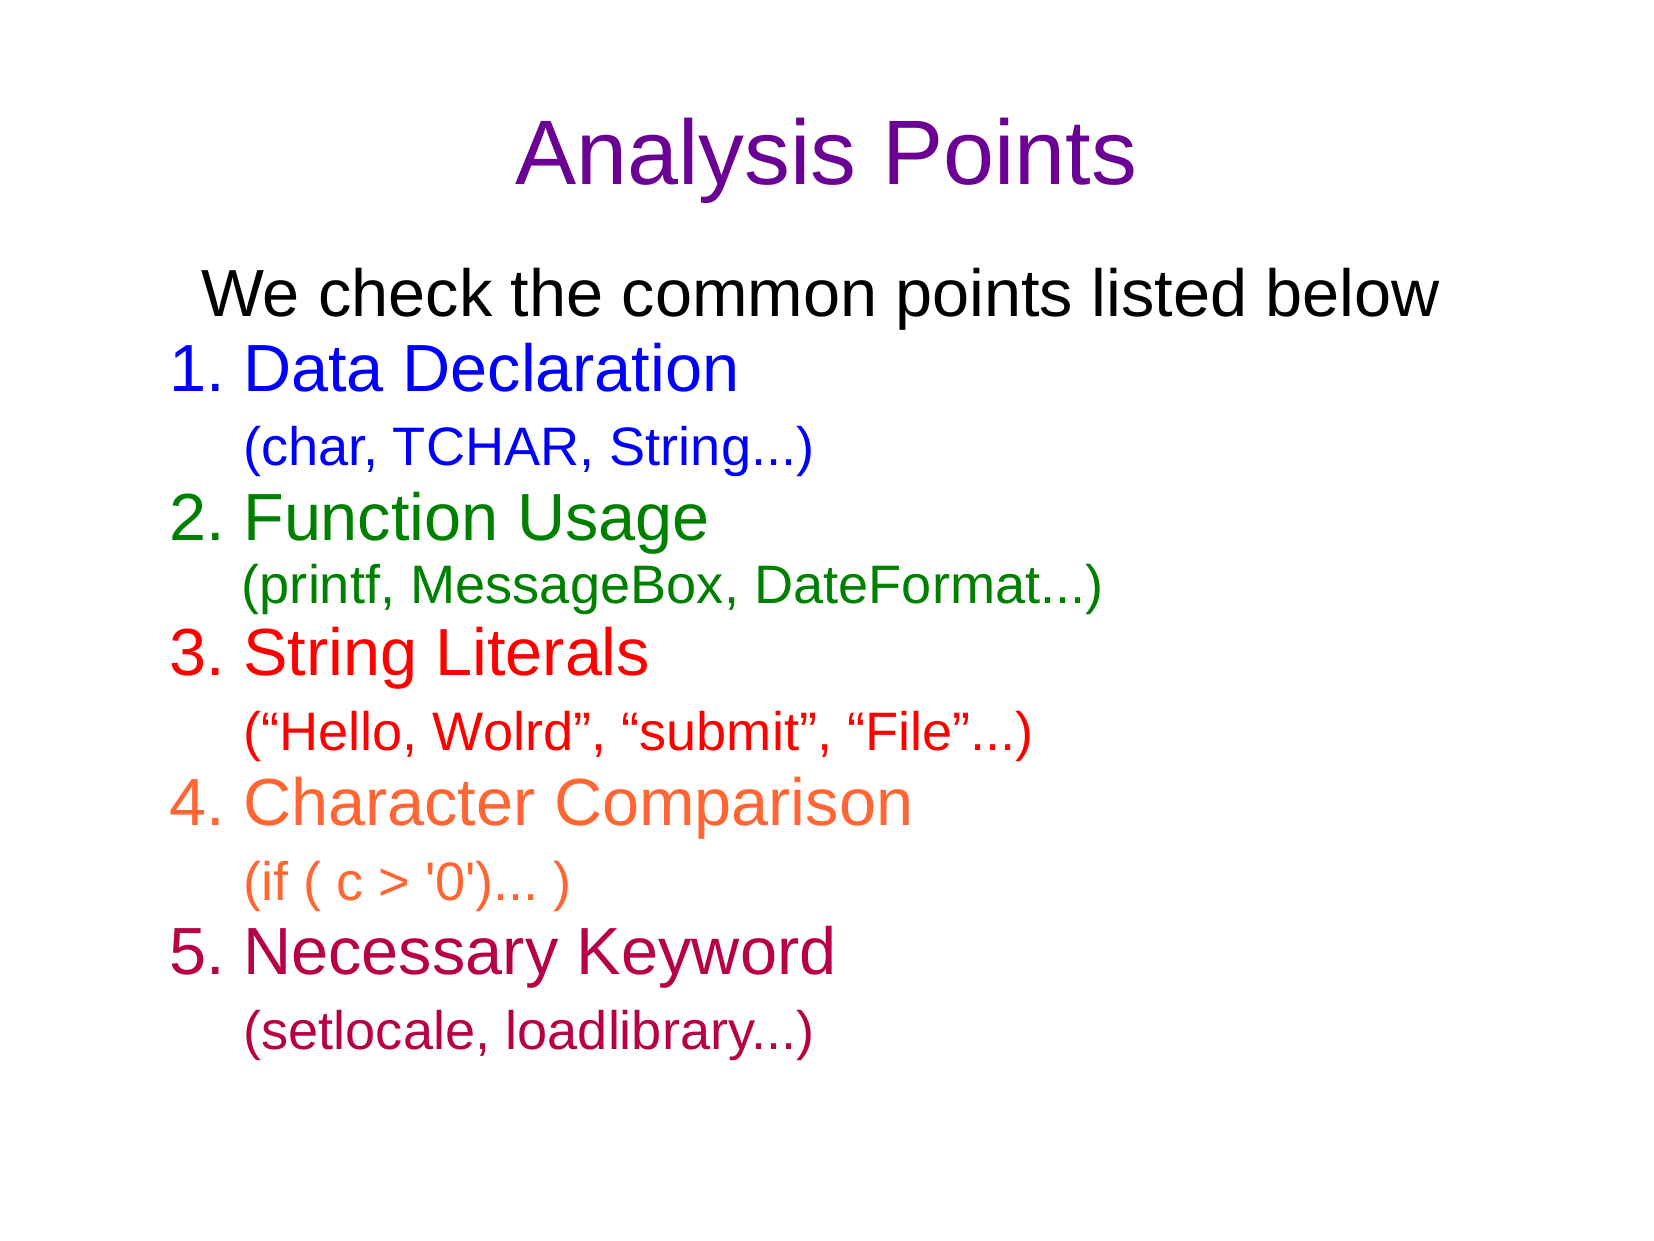

# Analysis Points
We check the common points listed below
 1. Data Declaration
 (char, TCHAR, String...)
 2. Function Usage
 (printf, MessageBox, DateFormat...)
 3. String Literals
 (“Hello, Wolrd”, “submit”, “File”...)
 4. Character Comparison
 (if ( c > '0')... )
 5. Necessary Keyword
 (setlocale, loadlibrary...)